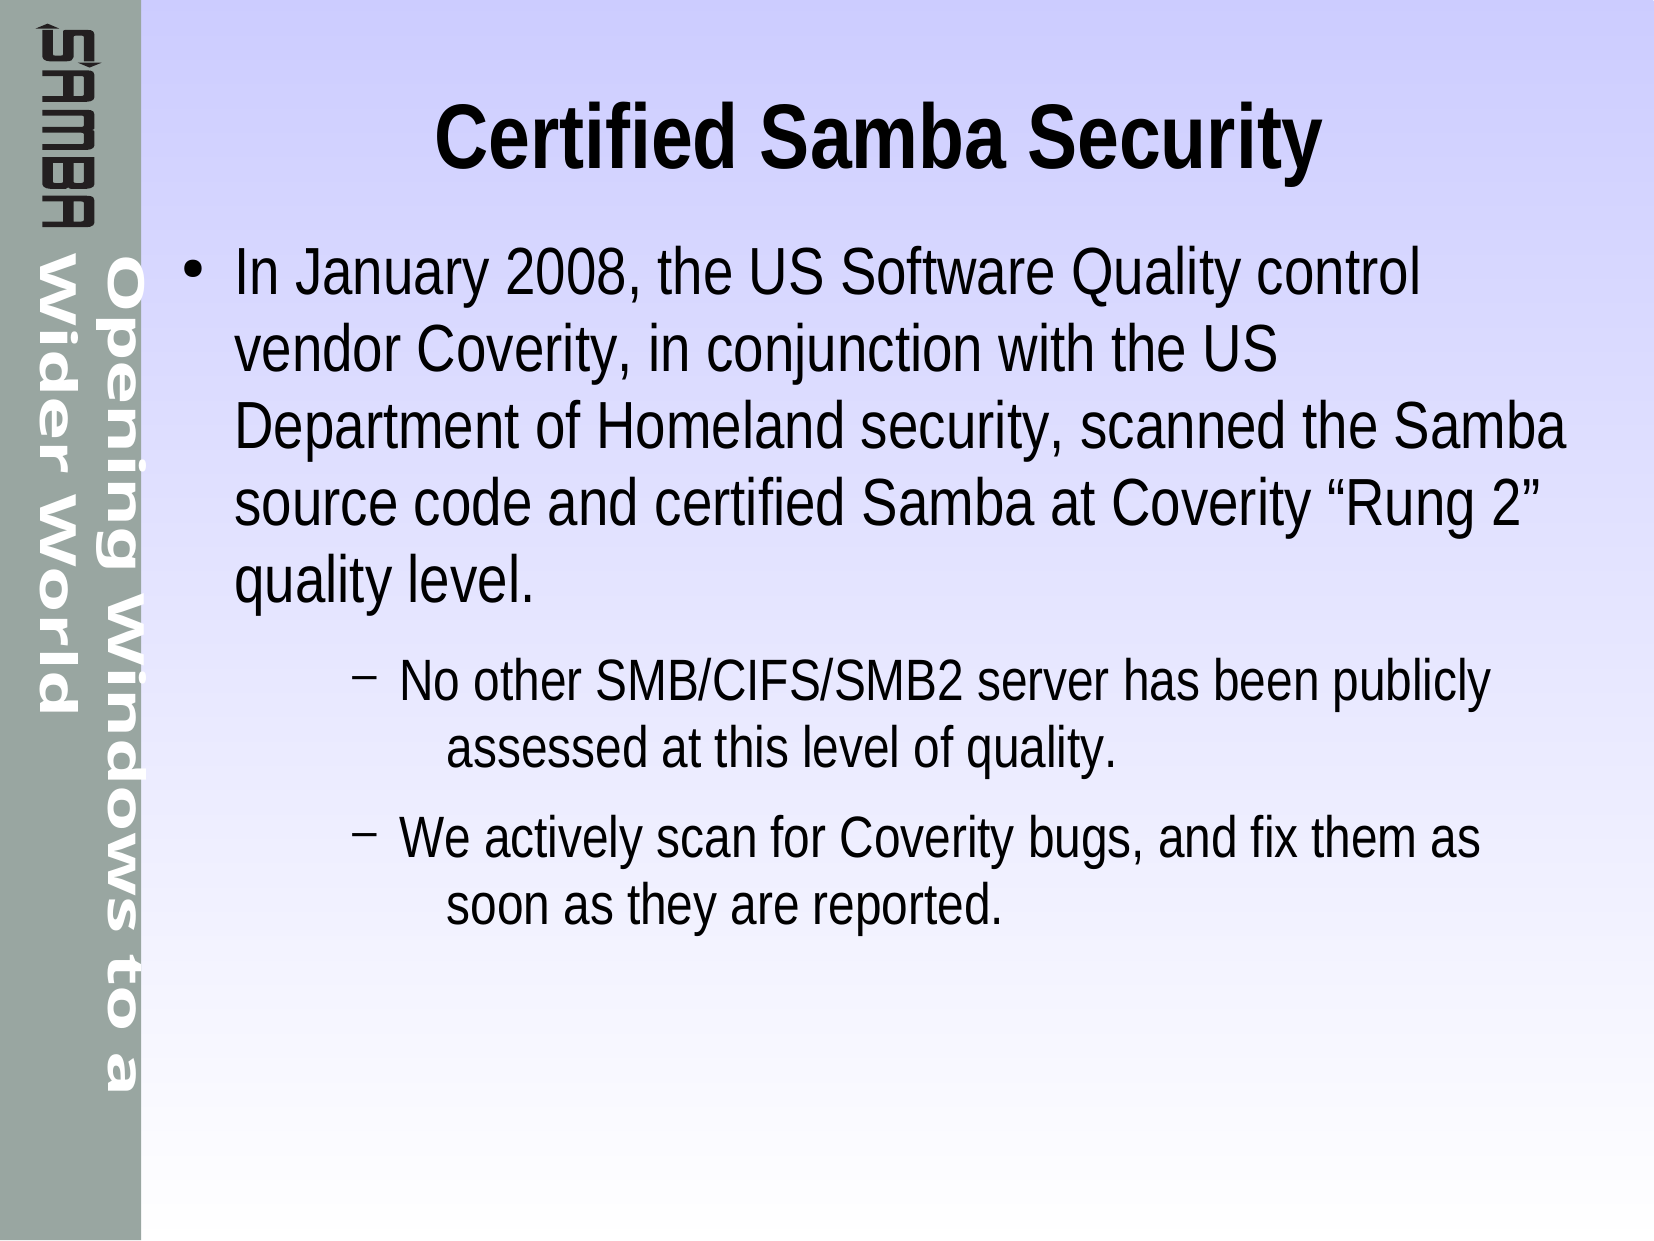

# Certified Samba Security
In January 2008, the US Software Quality control vendor Coverity, in conjunction with the US Department of Homeland security, scanned the Samba source code and certified Samba at Coverity “Rung 2” quality level.
No other SMB/CIFS/SMB2 server has been publicly assessed at this level of quality.
We actively scan for Coverity bugs, and fix them as soon as they are reported.